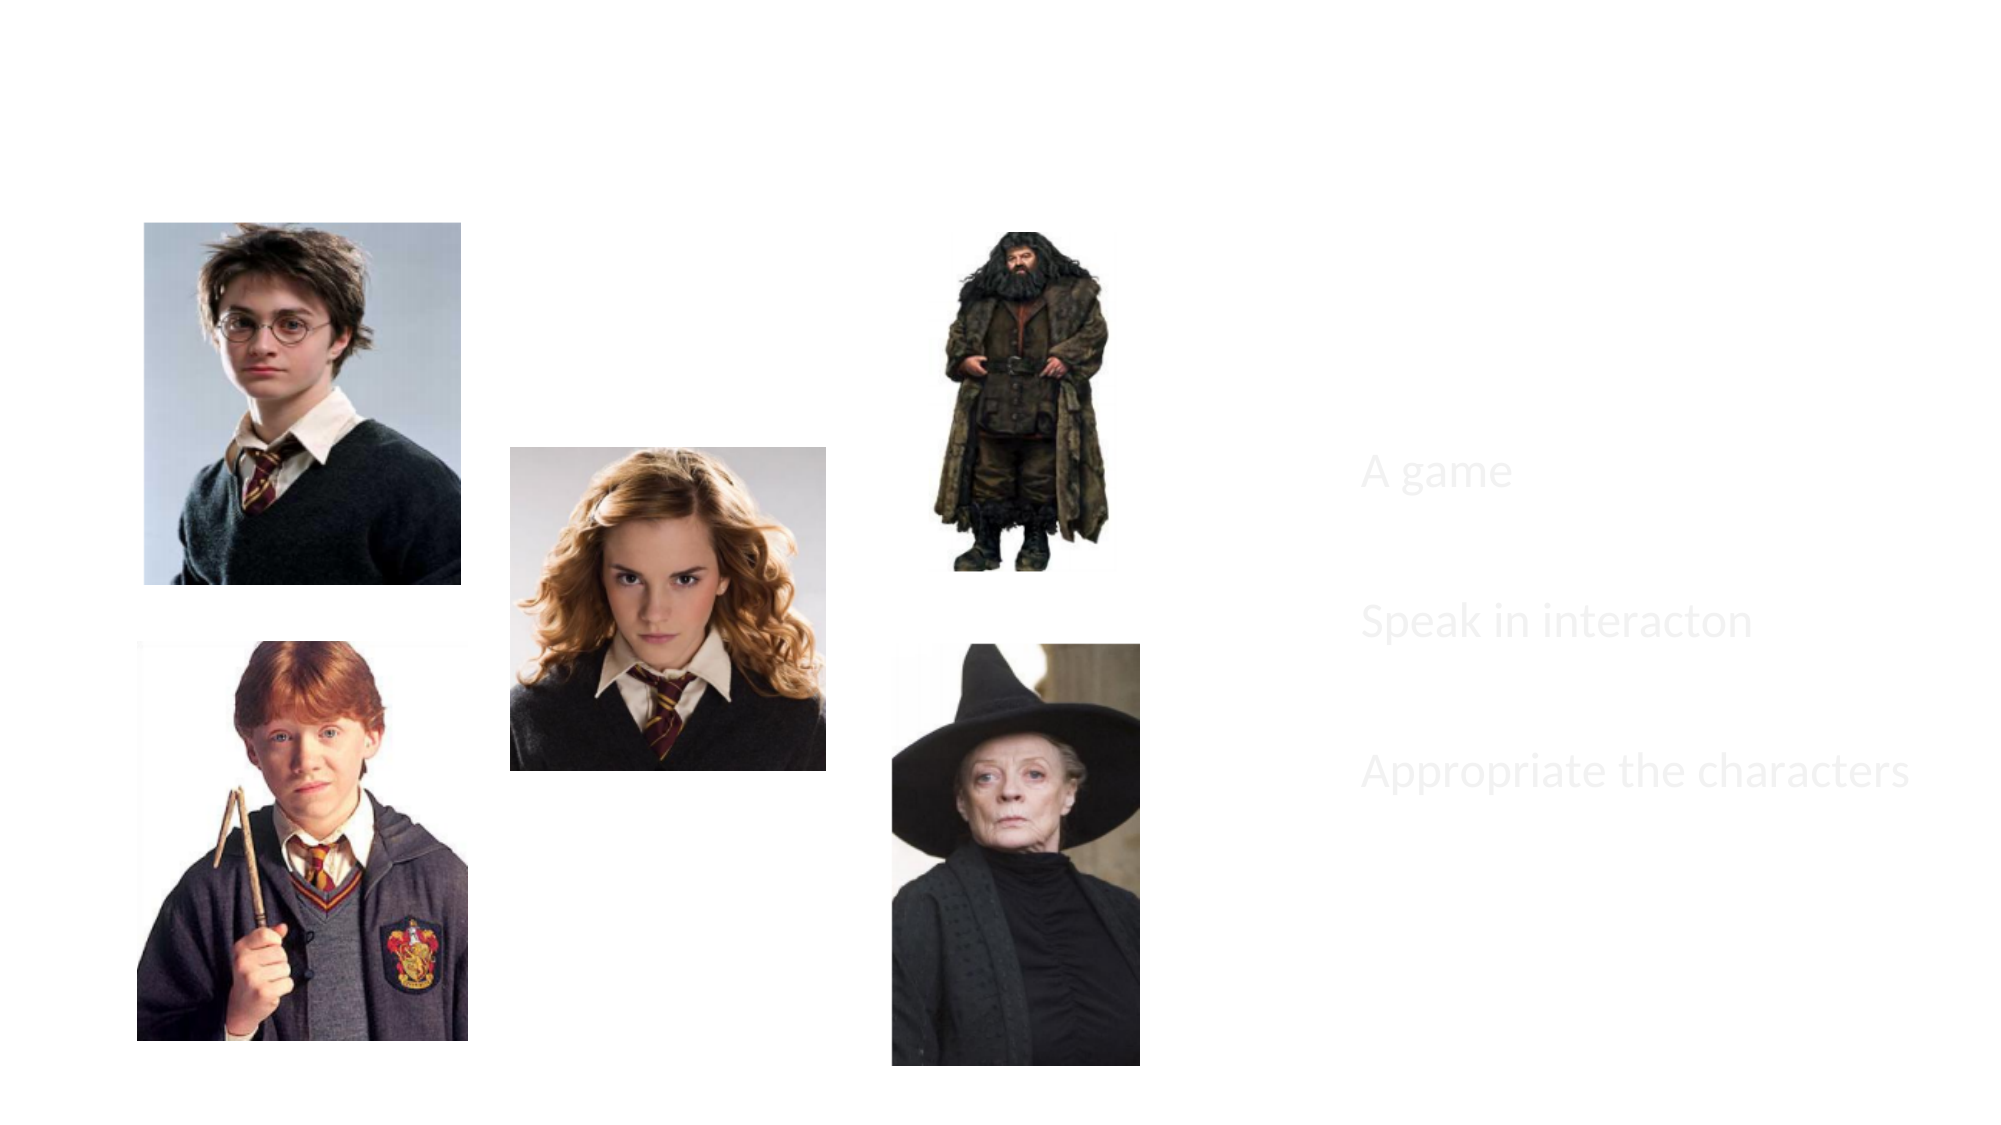

# Who’s who ?
A game
Speak in interacton
Appropriate the characters